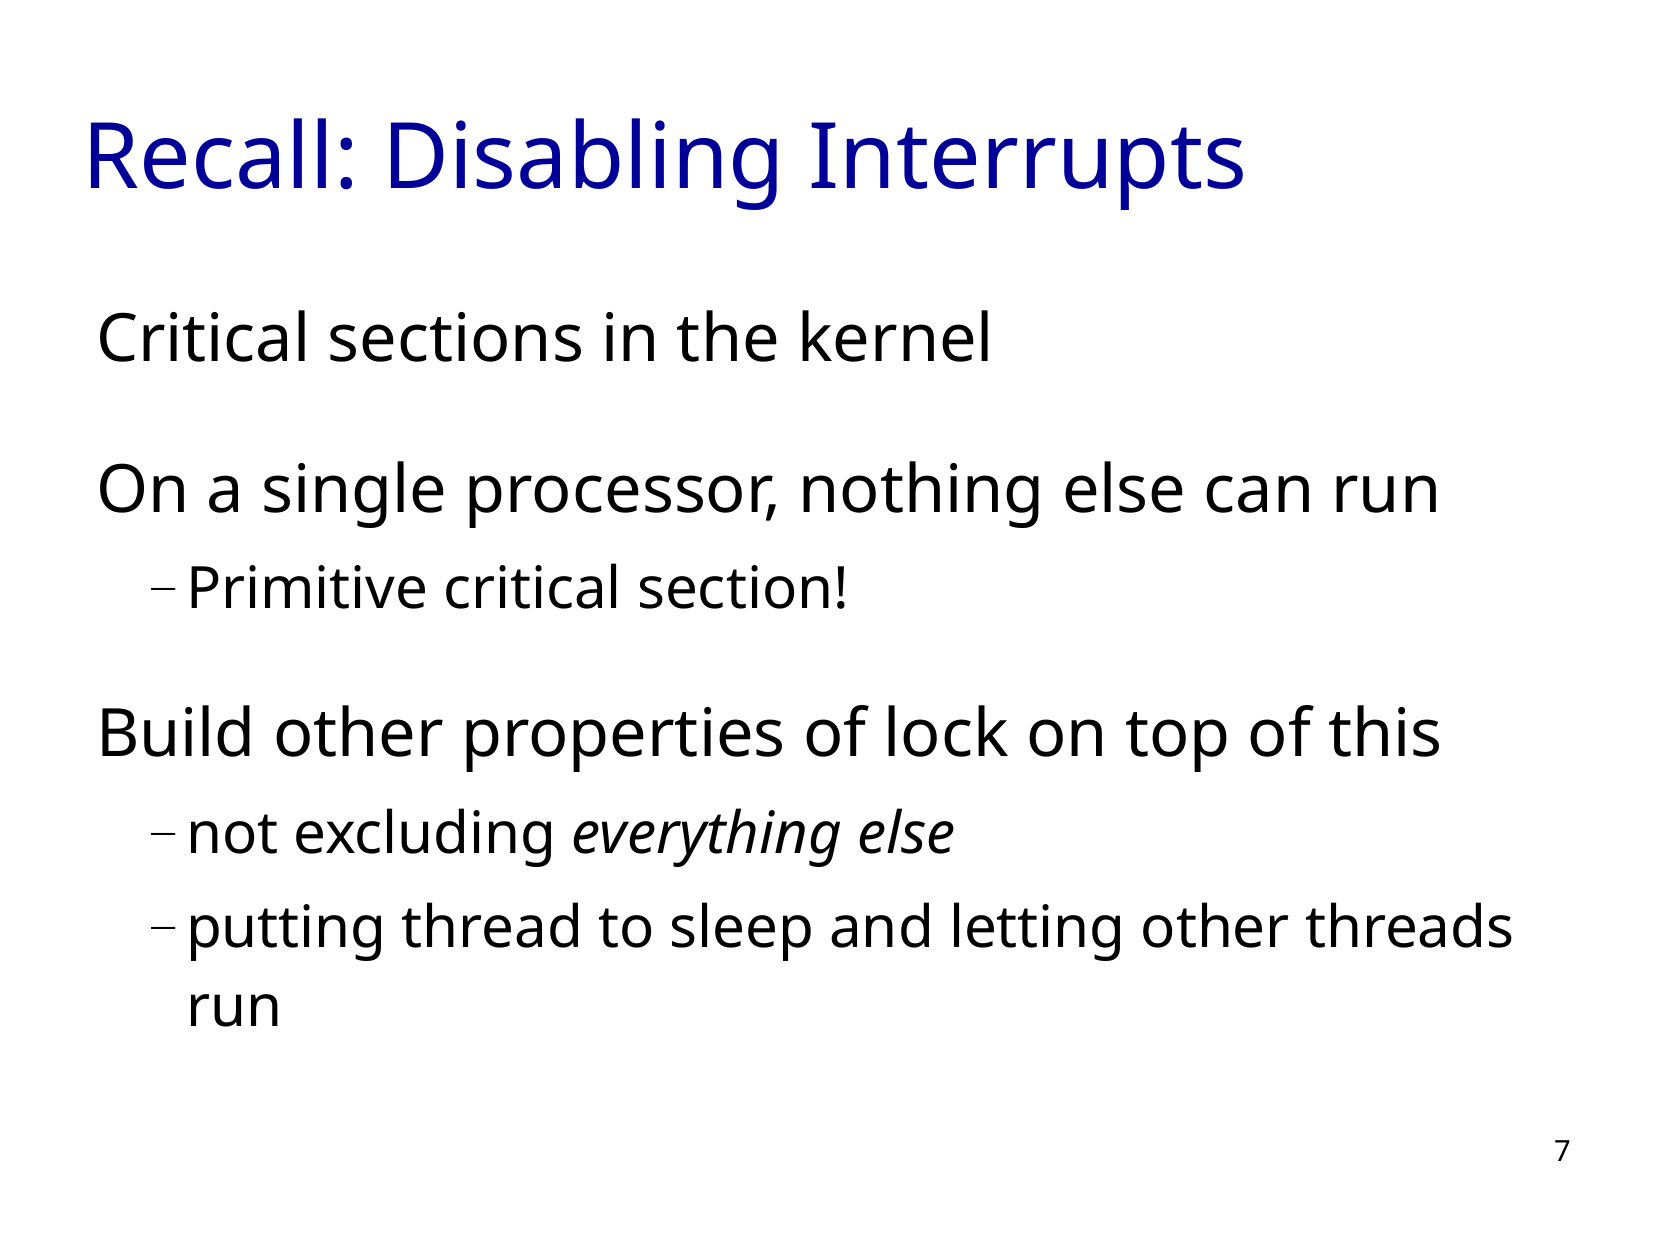

# Recall: Disabling Interrupts
Critical sections in the kernel
On a single processor, nothing else can run
Primitive critical section!
Build other properties of lock on top of this
not excluding everything else
putting thread to sleep and letting other threads run
7